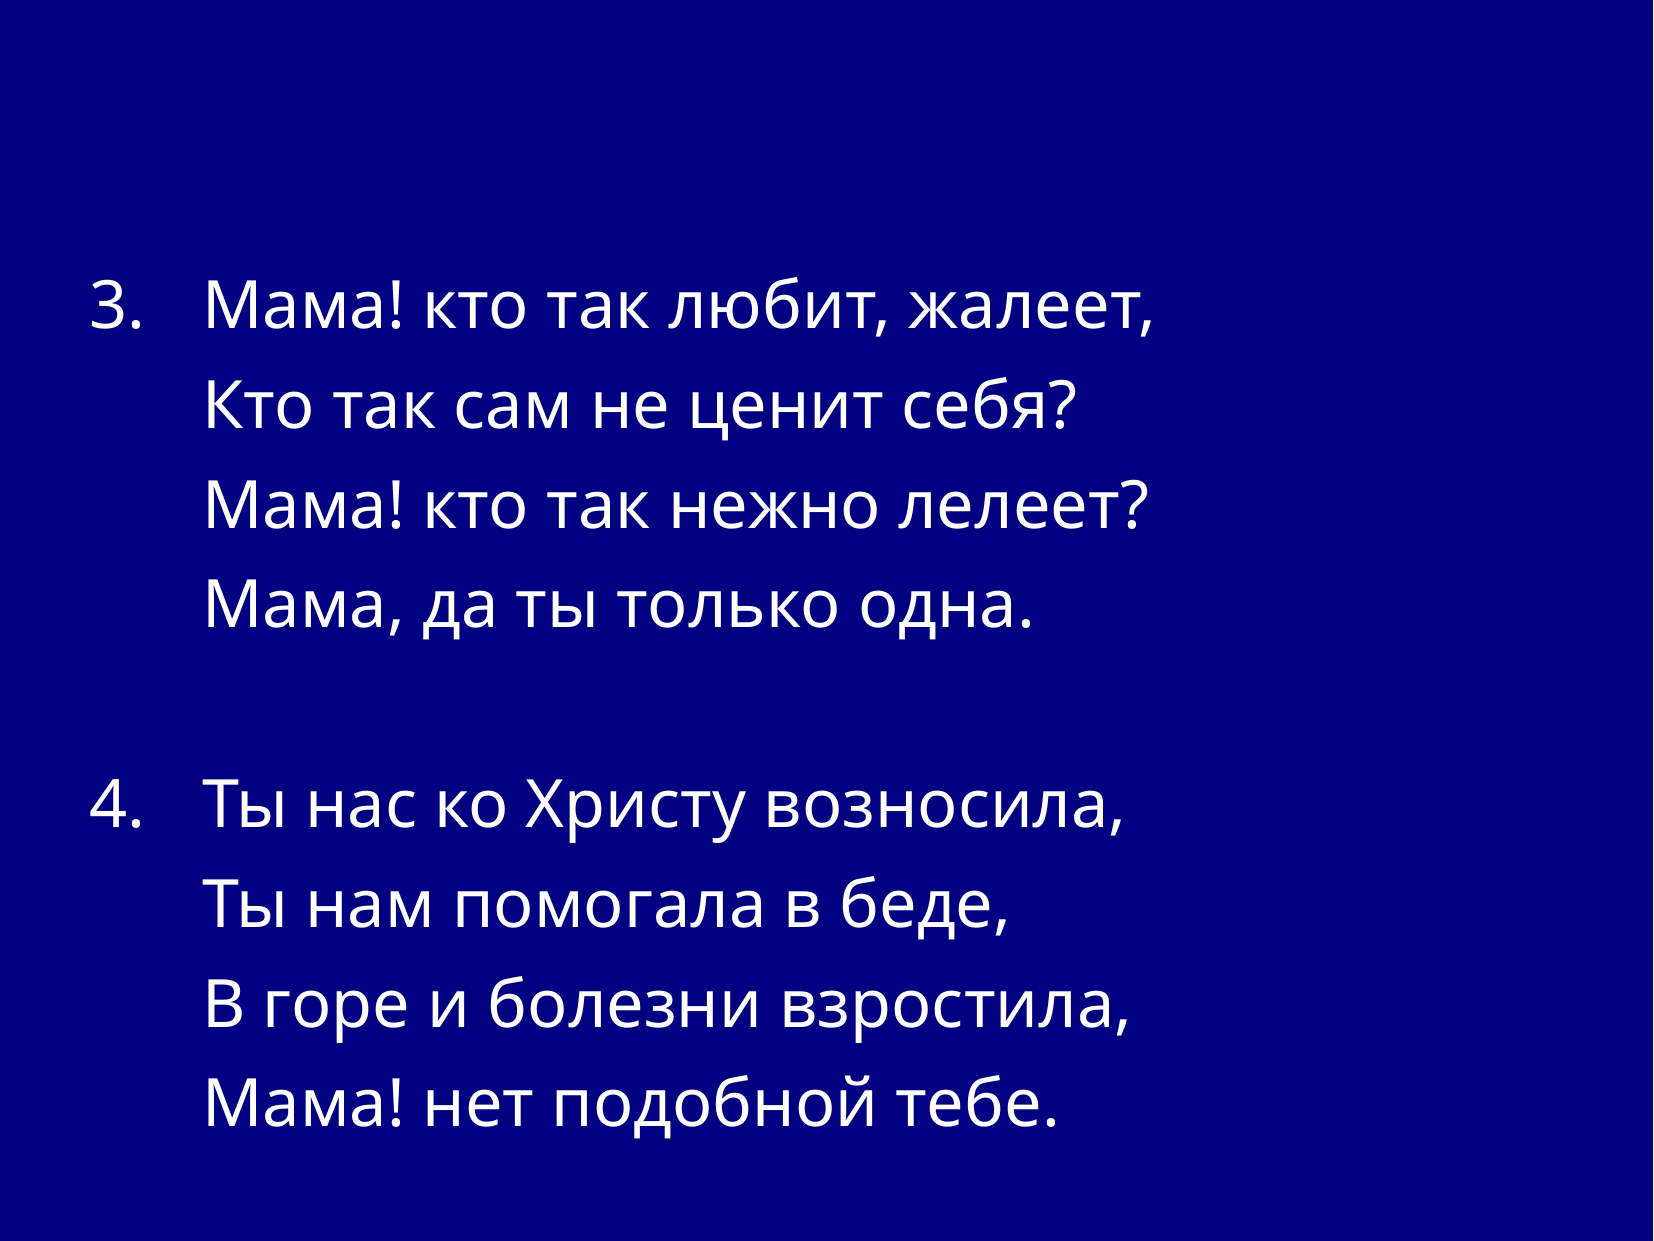

3.	Мама! кто так любит, жалеет,
	Кто так сам не ценит себя?
	Мама! кто так нежно лелеет?
	Мама, да ты только одна.
4.	Ты нас ко Христу возносила,
	Ты нам помогала в беде,
	В горе и болезни взростила,
	Мама! нет подобной тебе.